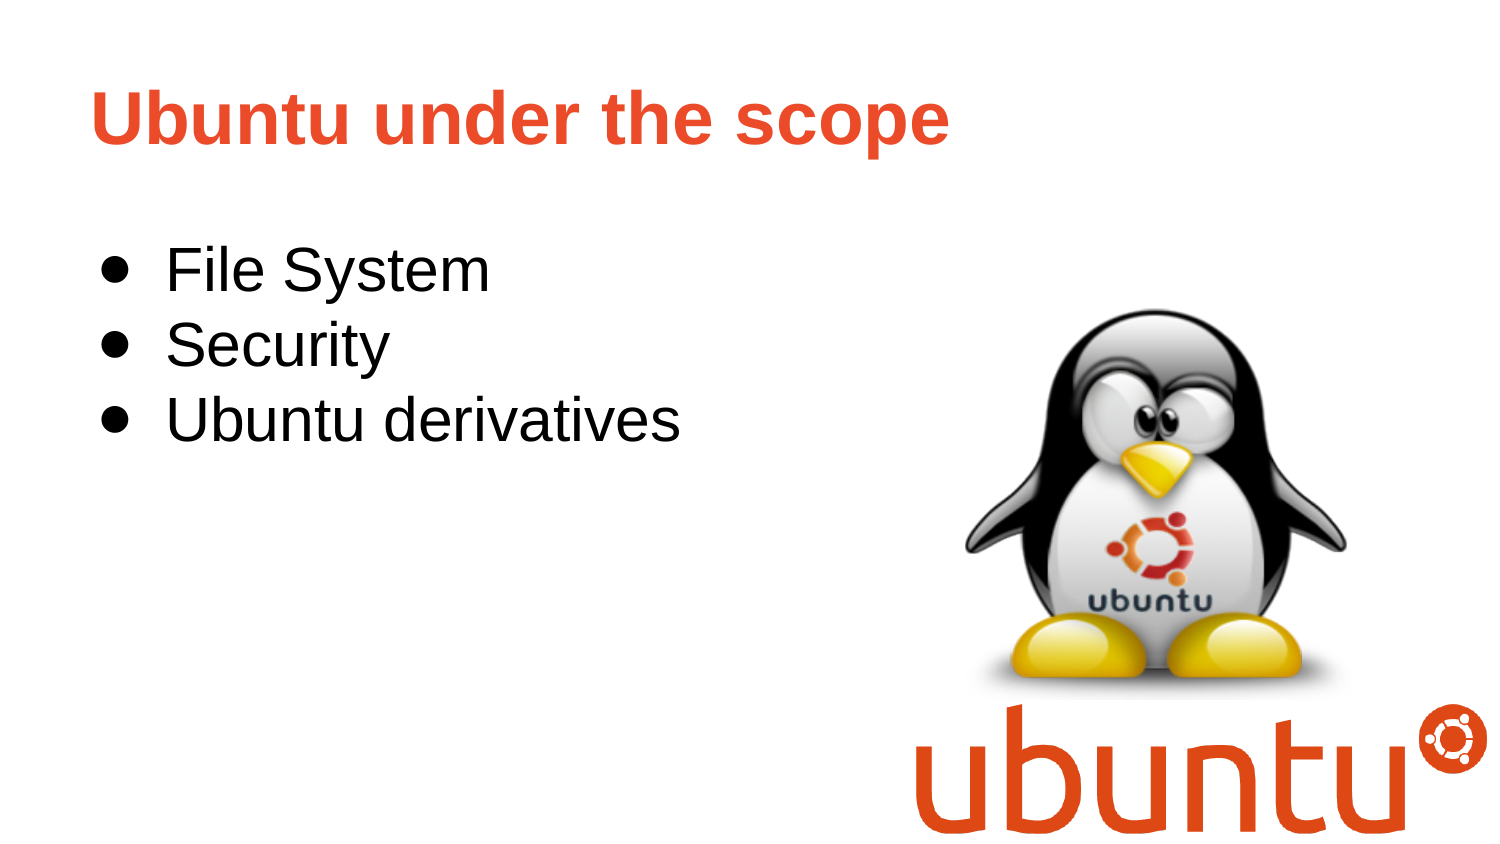

# Ubuntu under the scope
File System
Security
Ubuntu derivatives